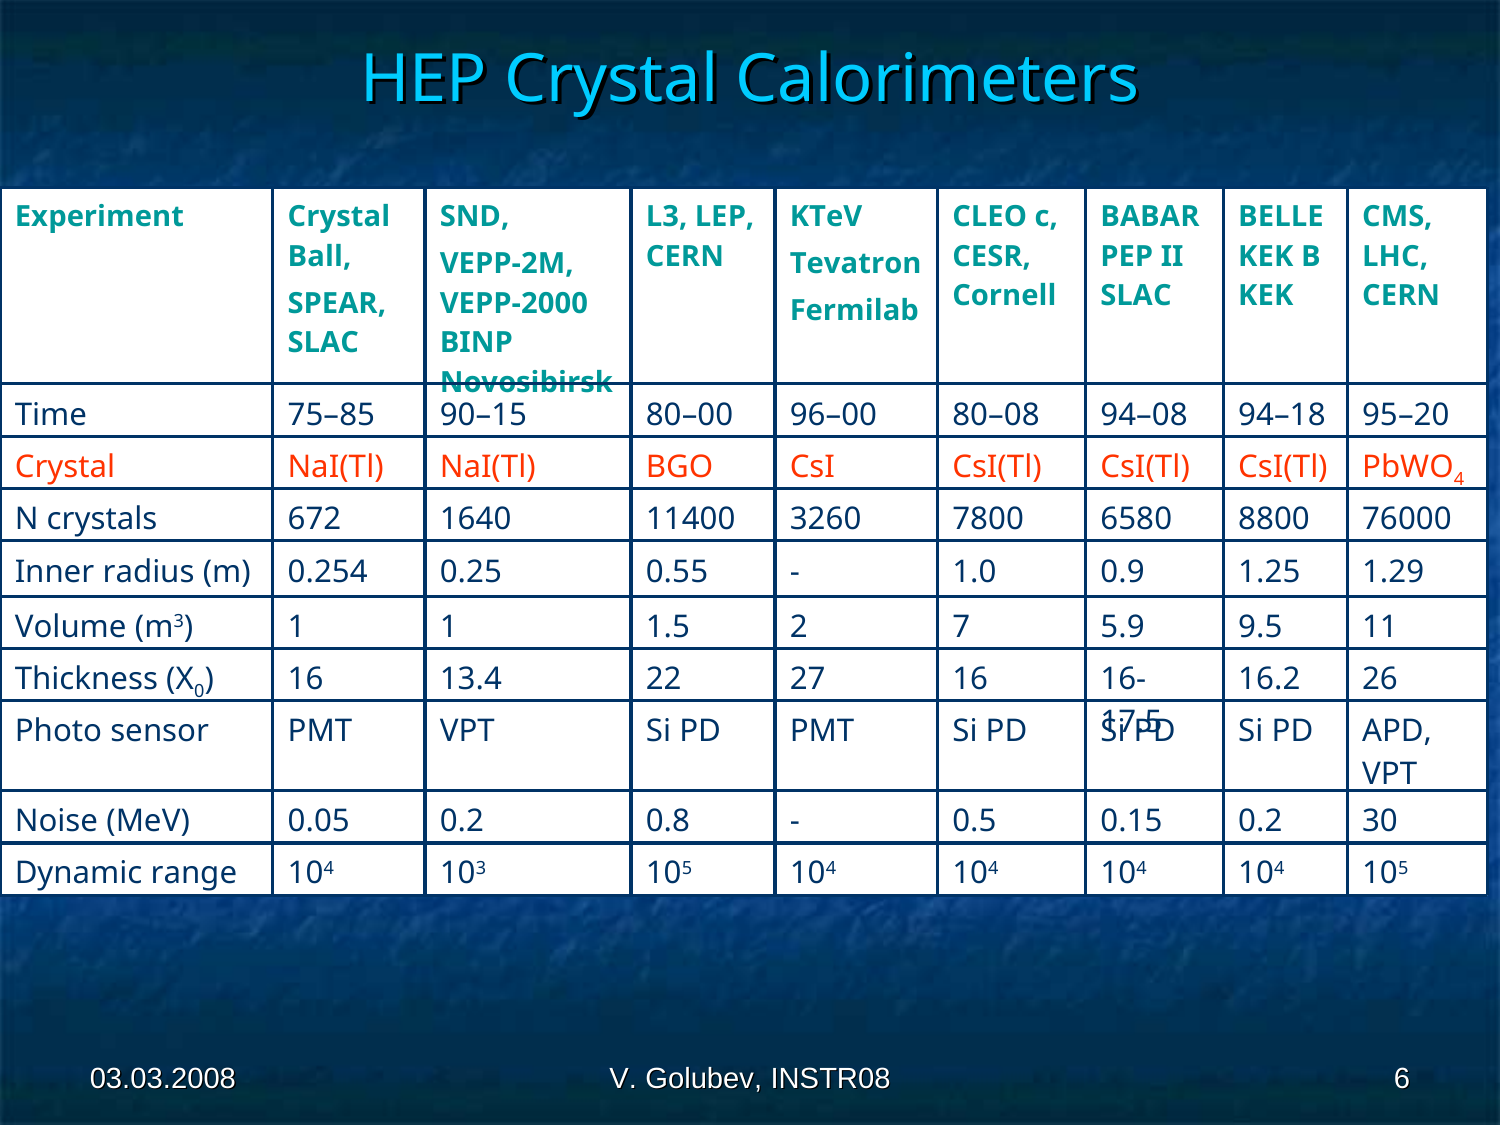

# HEP Crystal Calorimeters
Experiment
Crystal Ball,
SPEAR, SLAC
SND,
VEPP-2M, VEPP-2000 BINP Novosibirsk
L3, LEP, CERN
KTeV
Tevatron
Fermilab
CLEO c, CESR, Cornell
BABAR PEP II SLAC
BELLE KEK B KEK
CMS, LHC, CERN
Time
75–85
90–15
80–00
96–00
80–08
94–08
94–18
95–20
Crystal
NaI(Tl)
NaI(Tl)
BGO
CsI
CsI(Tl)
CsI(Tl)
CsI(Tl)
PbWO4
N crystals
672
1640
11400
3260
7800
6580
8800
76000
Inner radius (m)
0.254
0.25
0.55
-
1.0
0.9
1.25
1.29
Volume (m3)
1
1
1.5
2
7
5.9
9.5
11
Thickness (X0)
16
13.4
22
27
16
16-17.5
16.2
26
Photo sensor
PMT
VPT
Si PD
PMT
Si PD
Si PD
Si PD
APD, VPT
Noise (MeV)
0.05
0.2
0.8
-
0.5
0.15
0.2
30
Dynamic range
104
103
105
104
104
104
104
105
03.03.2008
V. Golubev, INSTR08
6